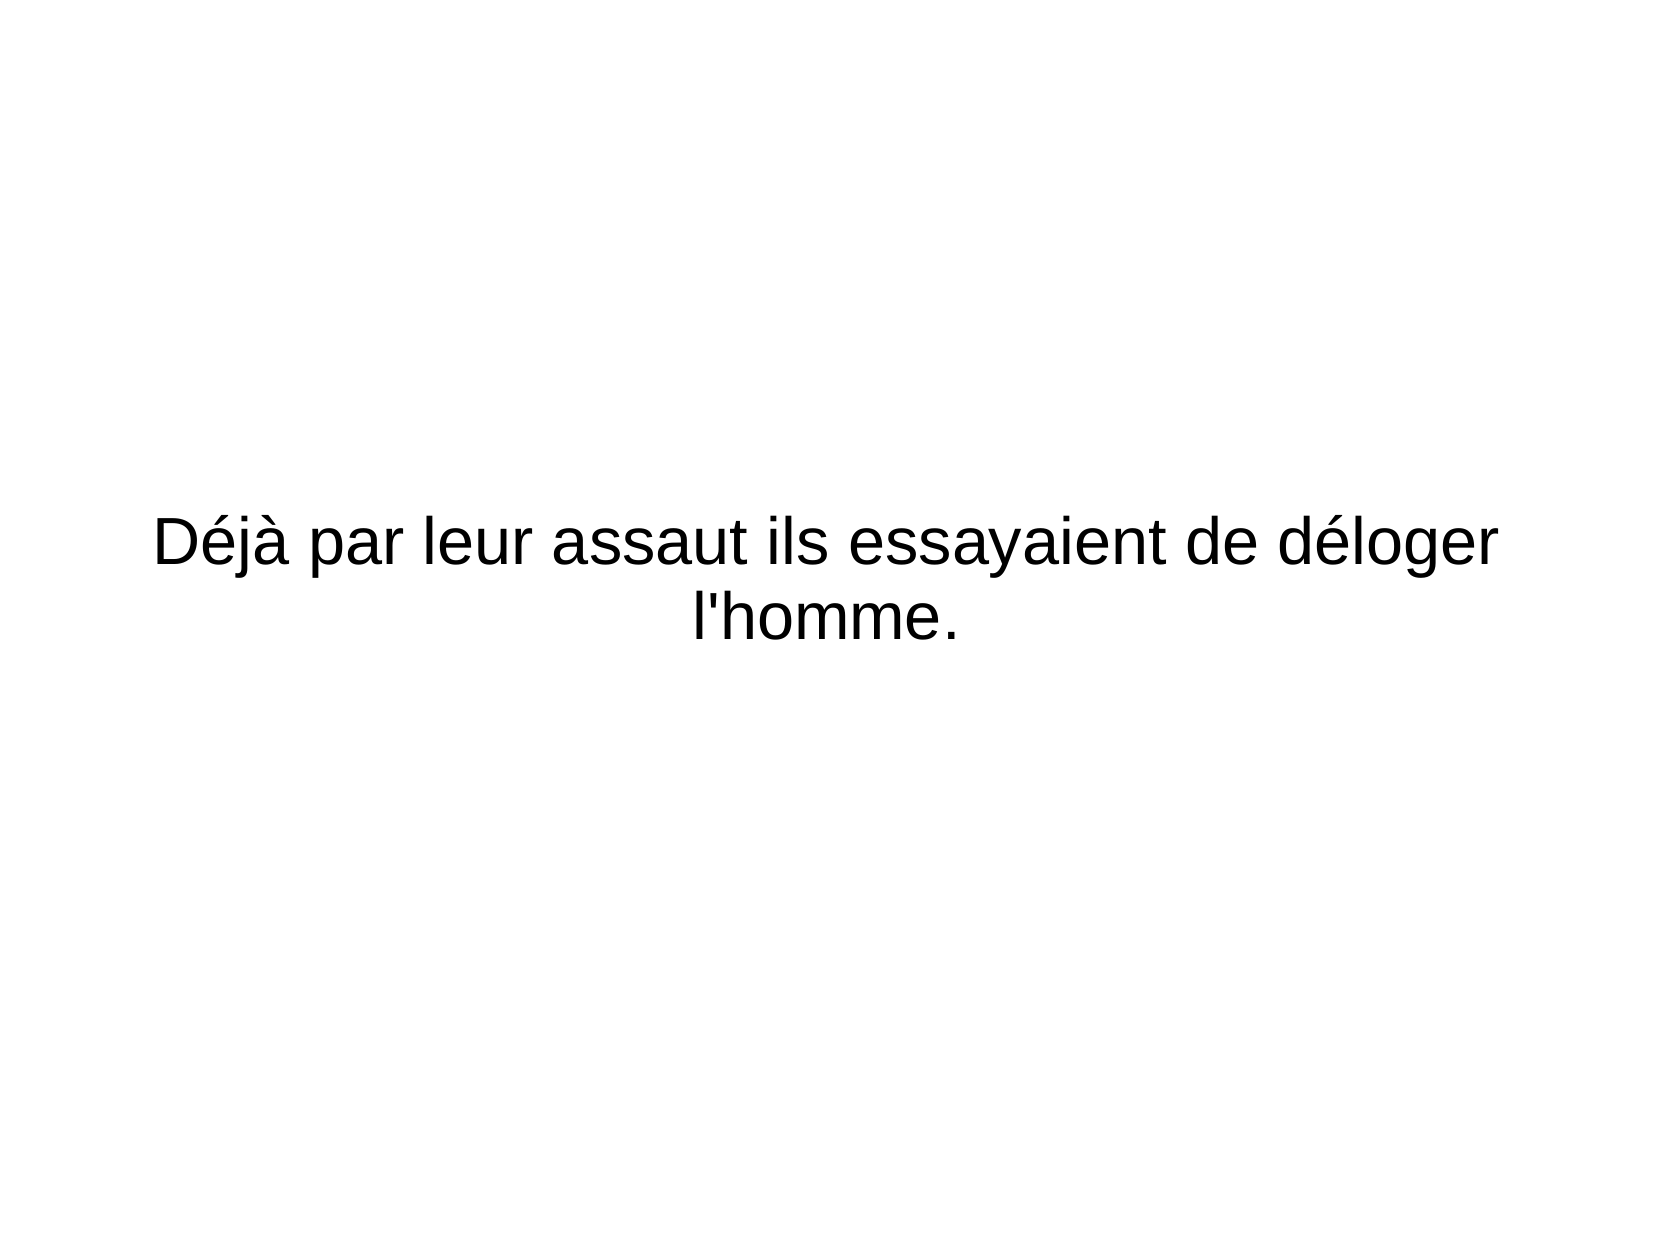

# Déjà par leur assaut ils essayaient de déloger l'homme.